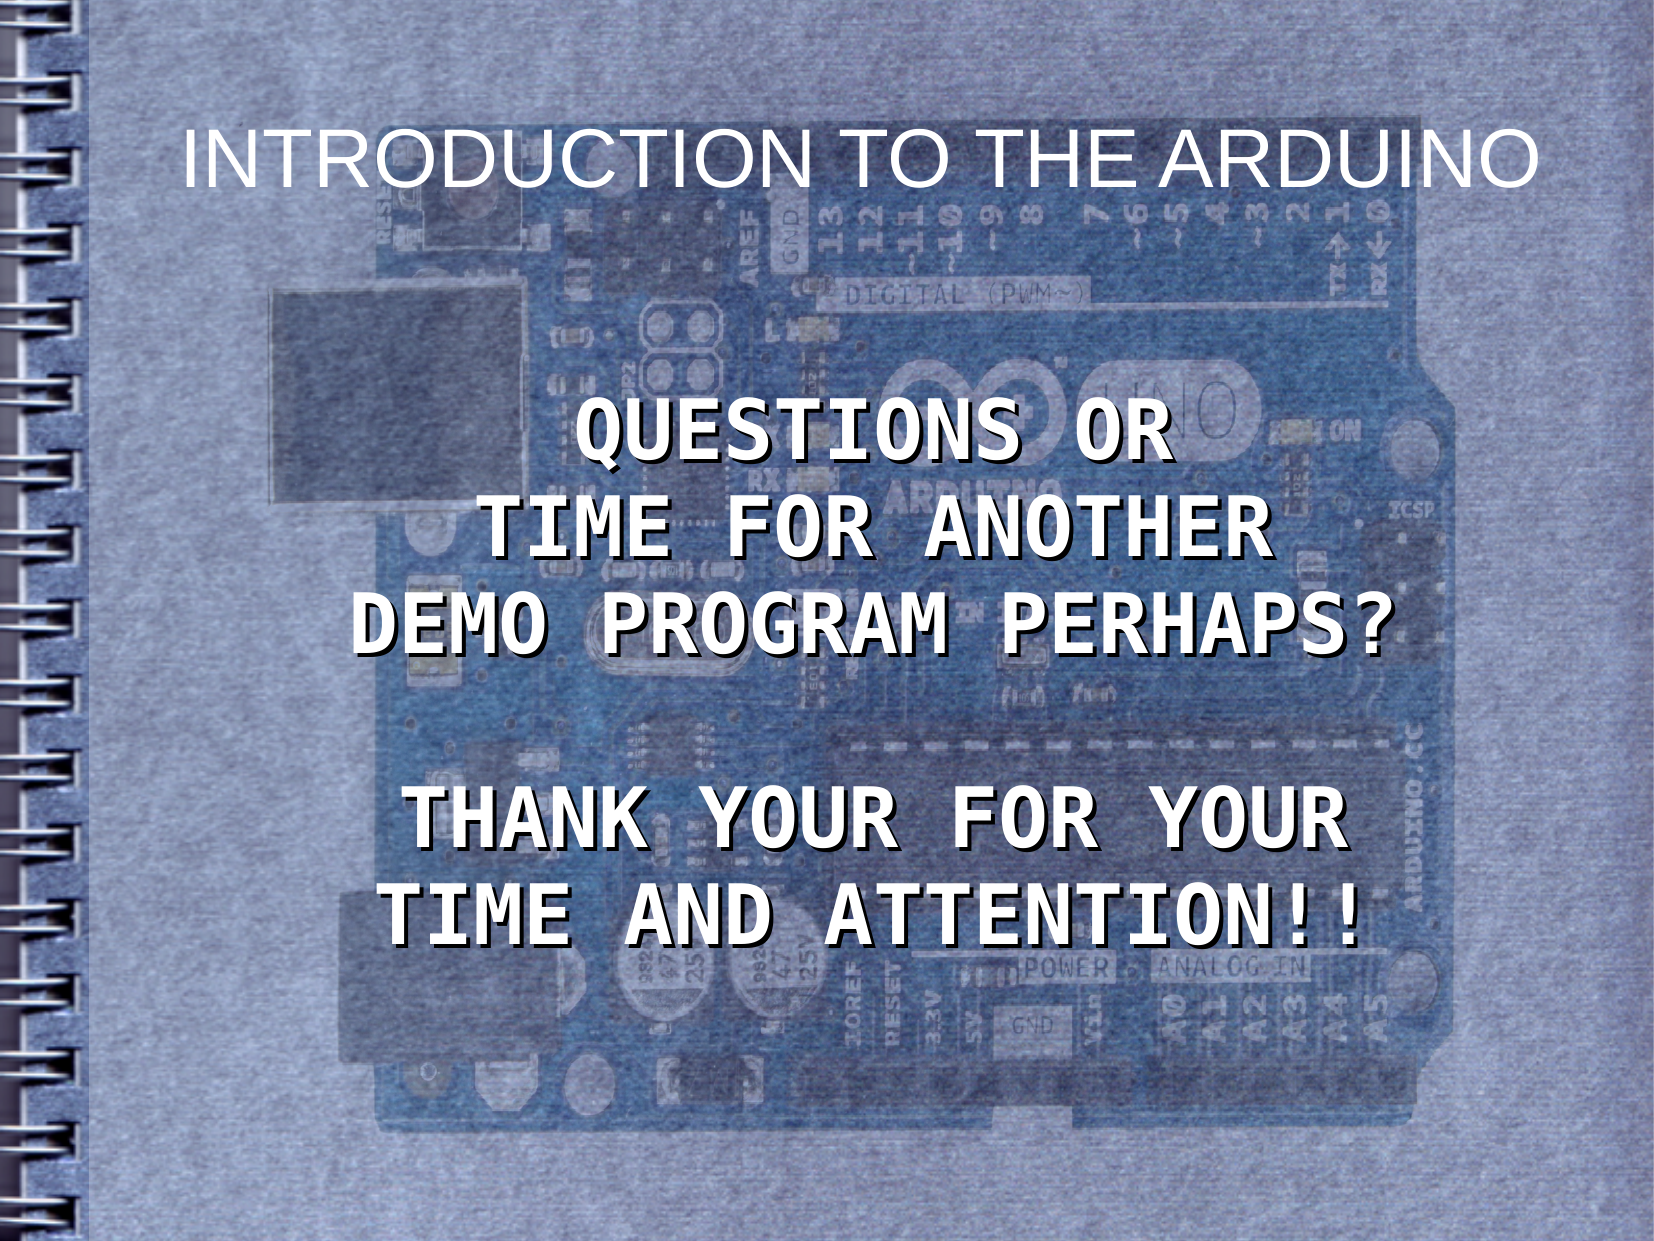

INTRODUCTION TO THE ARDUINO
QUESTIONS OR
TIME FOR ANOTHER
DEMO PROGRAM PERHAPS?
THANK YOUR FOR YOUR
TIME AND ATTENTION!!